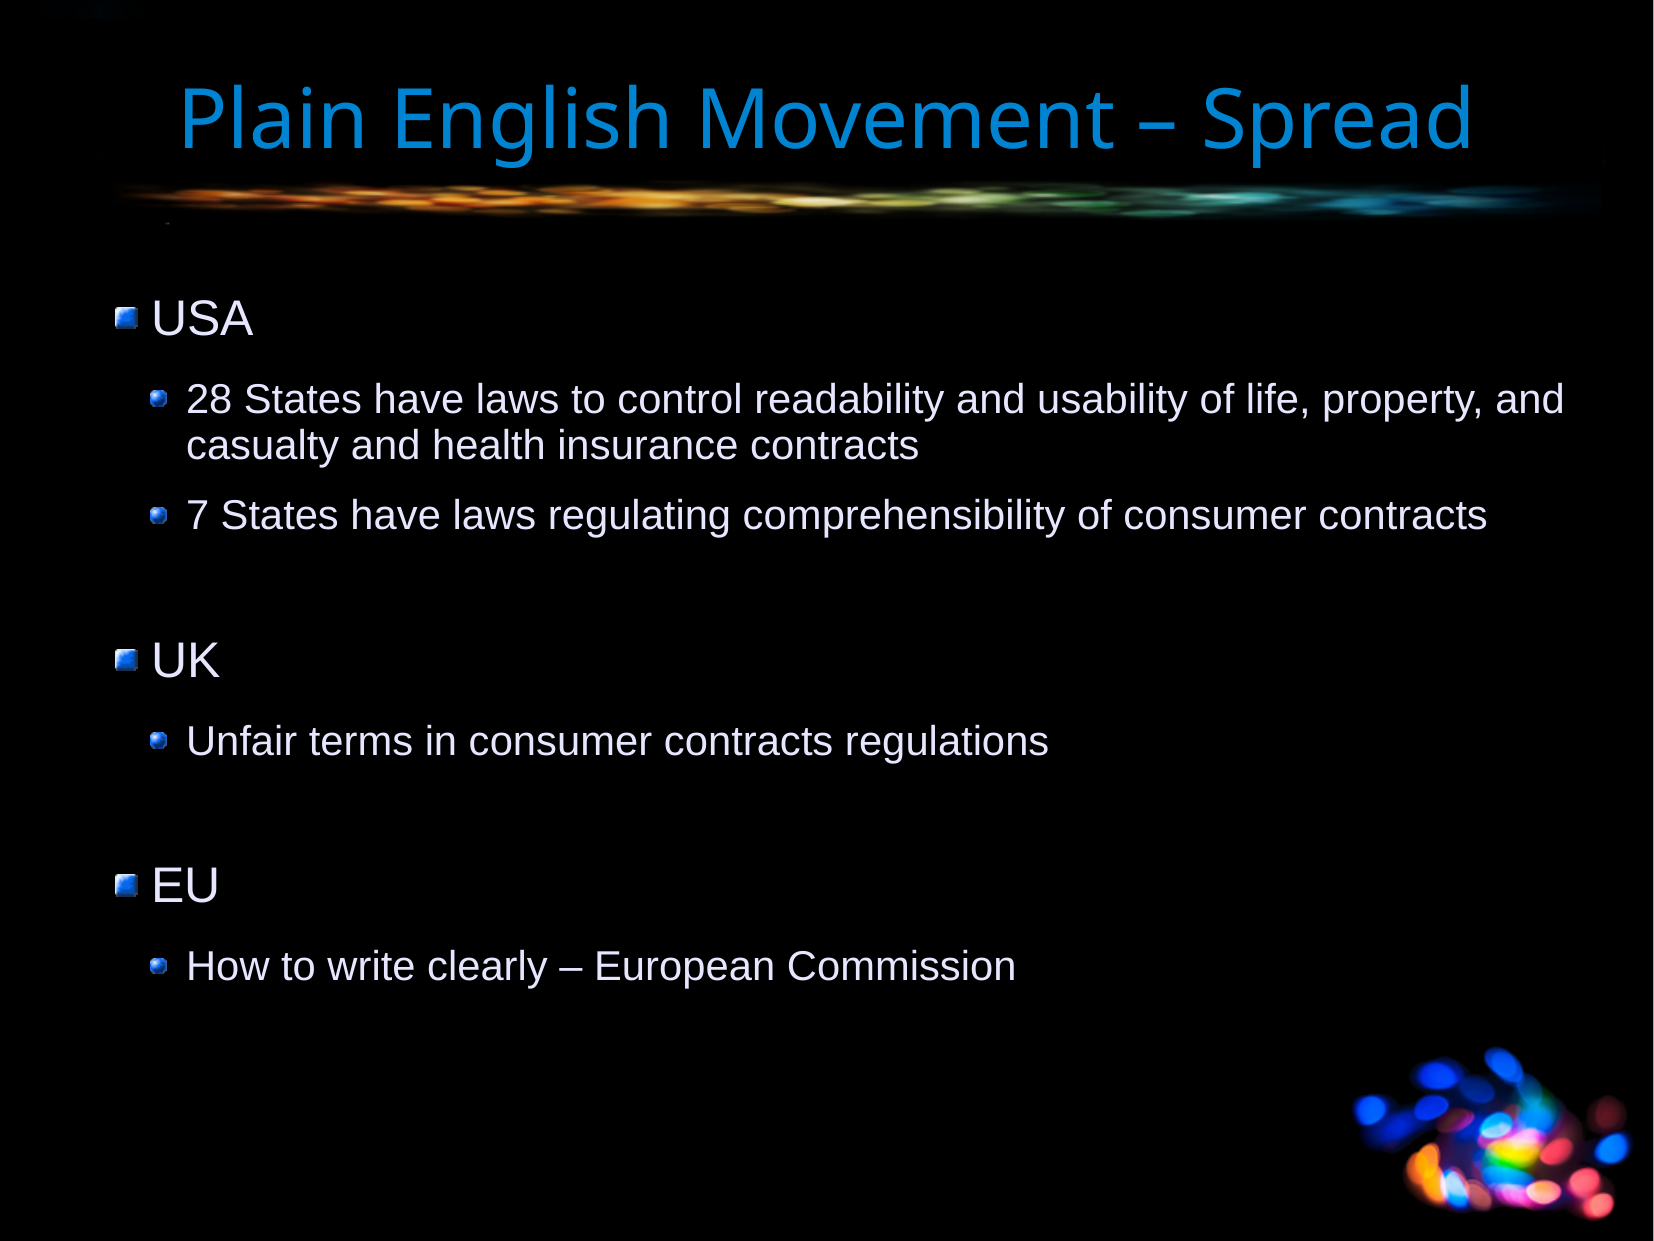

# Plain English Movement – Spread
 USA
28 States have laws to control readability and usability of life, property, and casualty and health insurance contracts
7 States have laws regulating comprehensibility of consumer contracts
 UK
Unfair terms in consumer contracts regulations
 EU
How to write clearly – European Commission